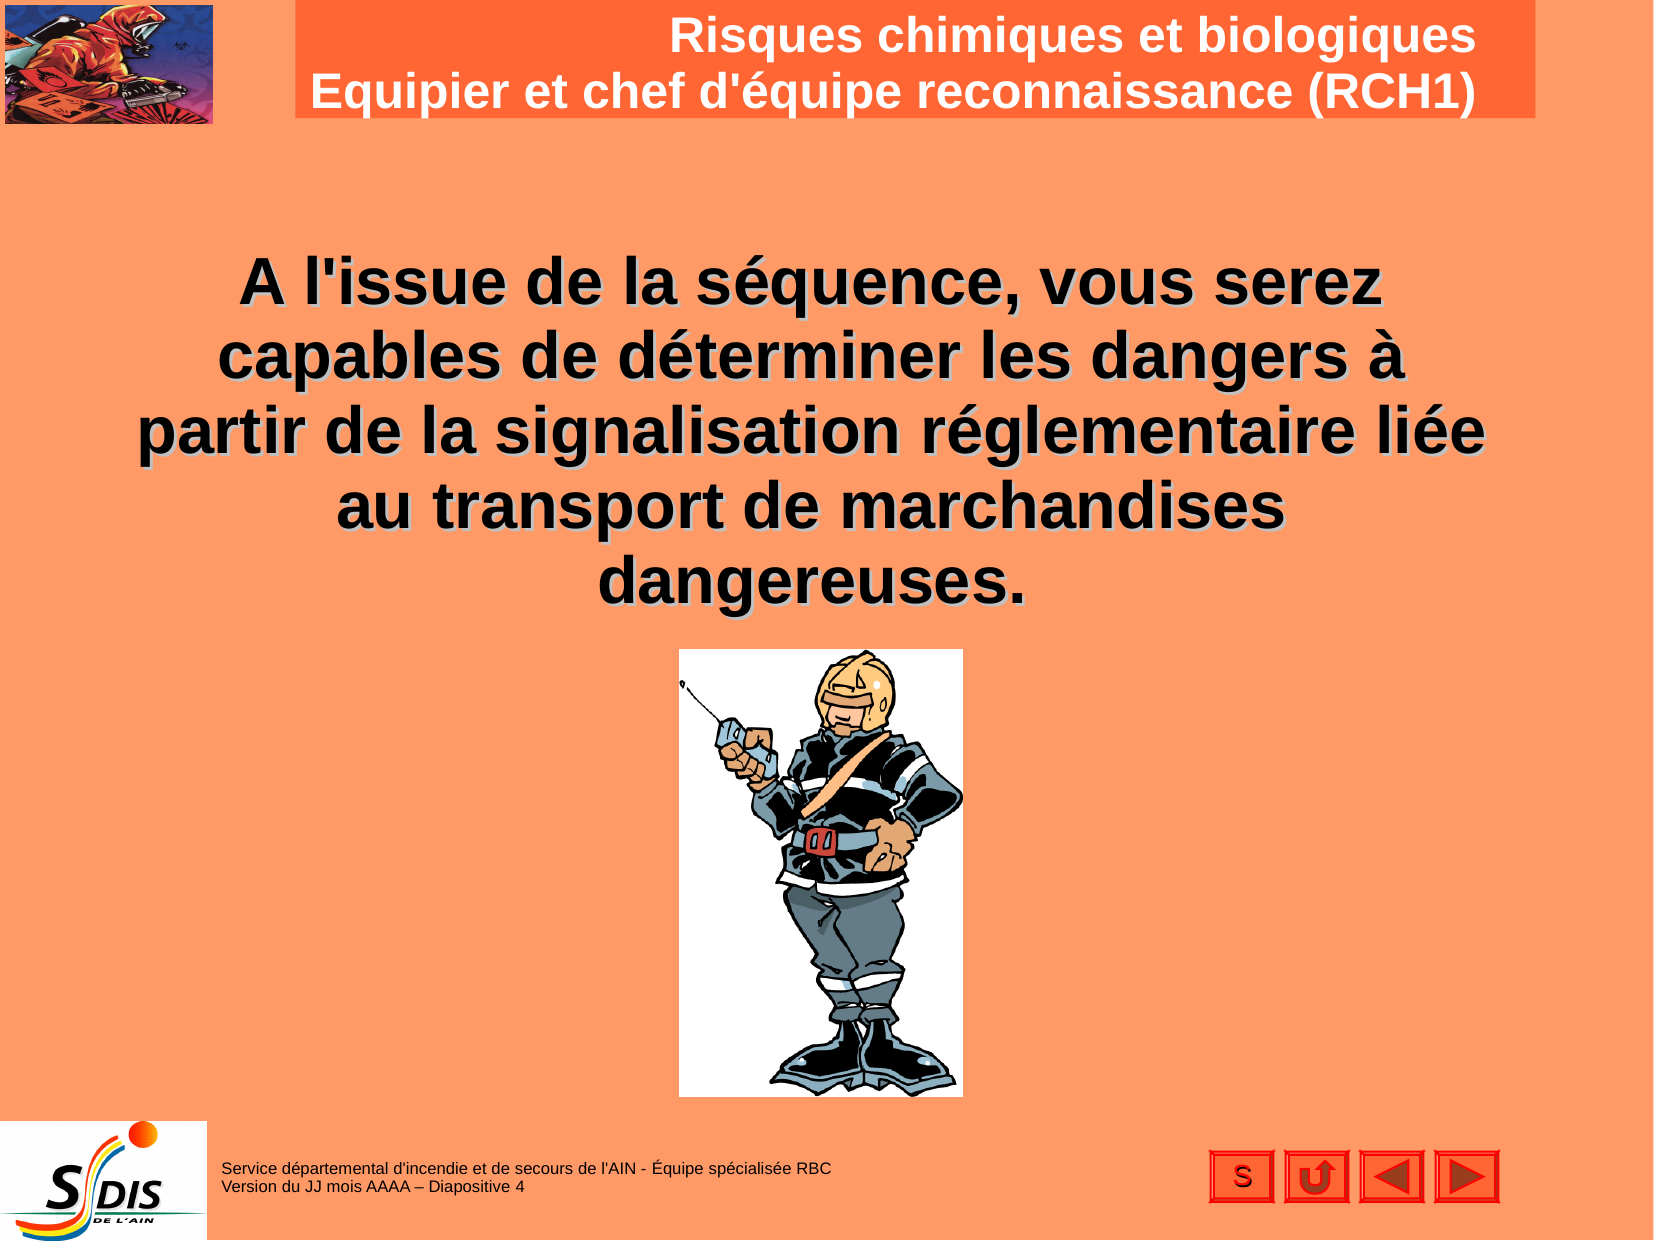

A l'issue de la séquence, vous serez capables de déterminer les dangers à partir de la signalisation réglementaire liée au transport de marchandises dangereuses.
S